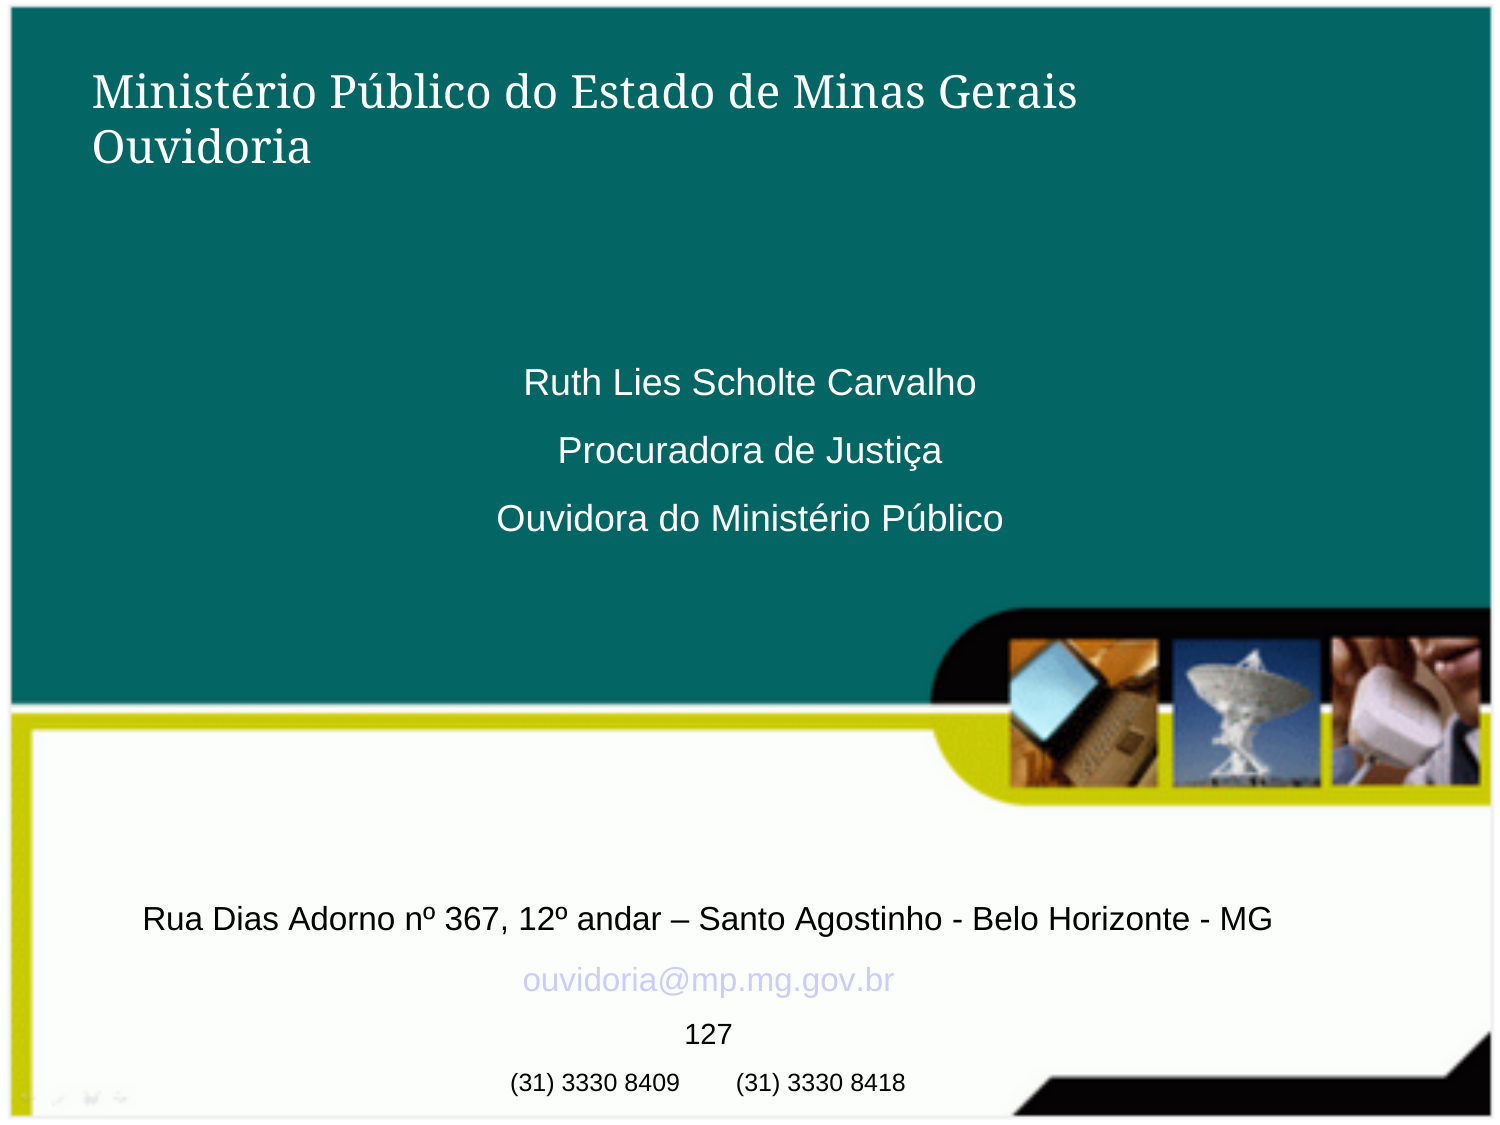

Ministério Público do Estado de Minas Gerais
Ouvidoria
Ruth Lies Scholte Carvalho
Procuradora de Justiça
Ouvidora do Ministério Público
Rua Dias Adorno nº 367, 12º andar – Santo Agostinho - Belo Horizonte - MG
ouvidoria@mp.mg.gov.br
127
(31) 3330 8409 (31) 3330 8418